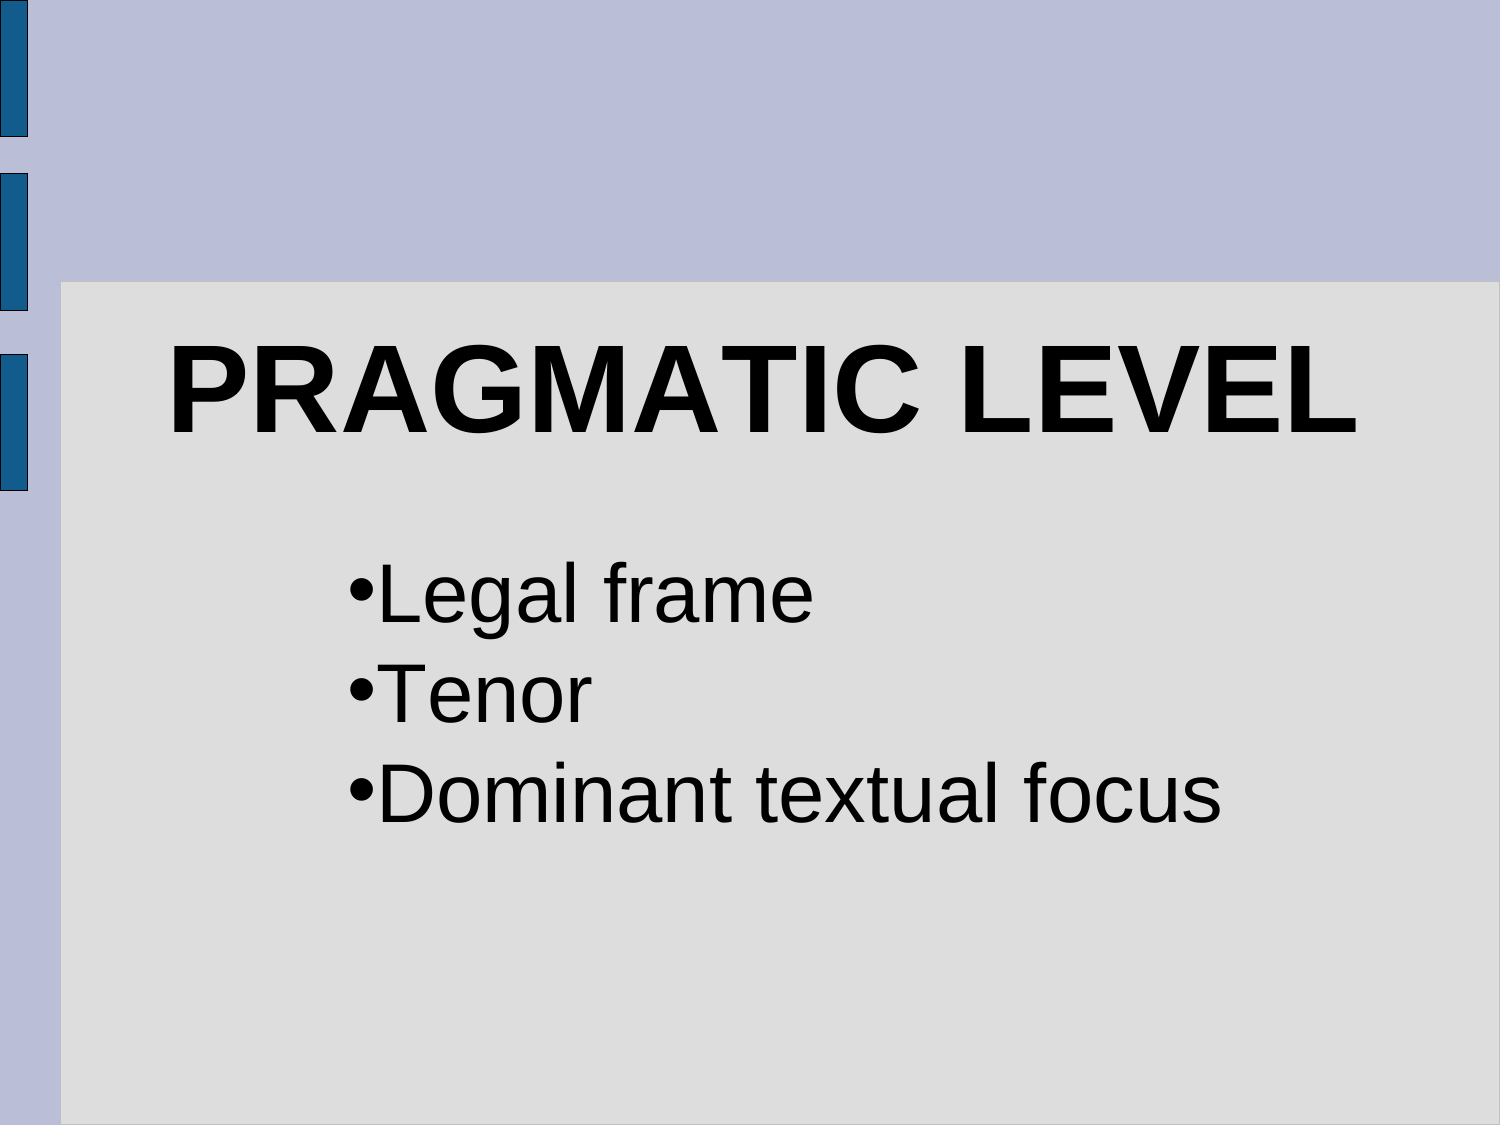

# PRAGMATIC LEVEL
Legal frame
Tenor
Dominant textual focus